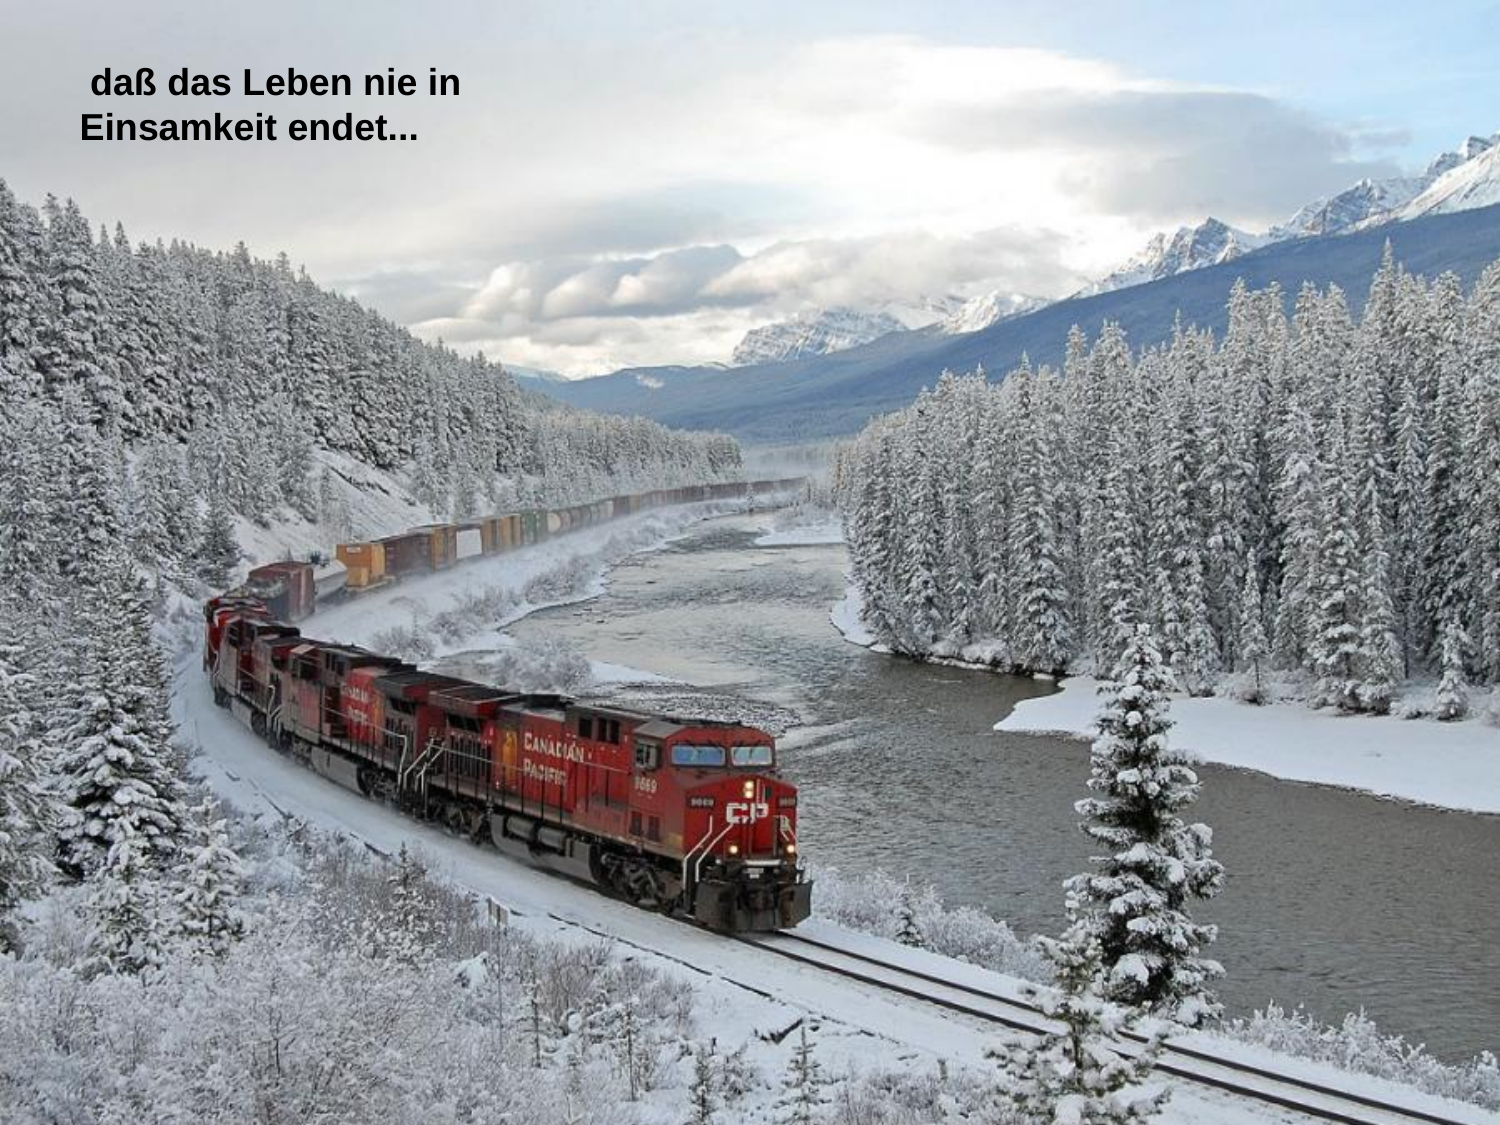

#
 daß das Leben nie in Einsamkeit endet...